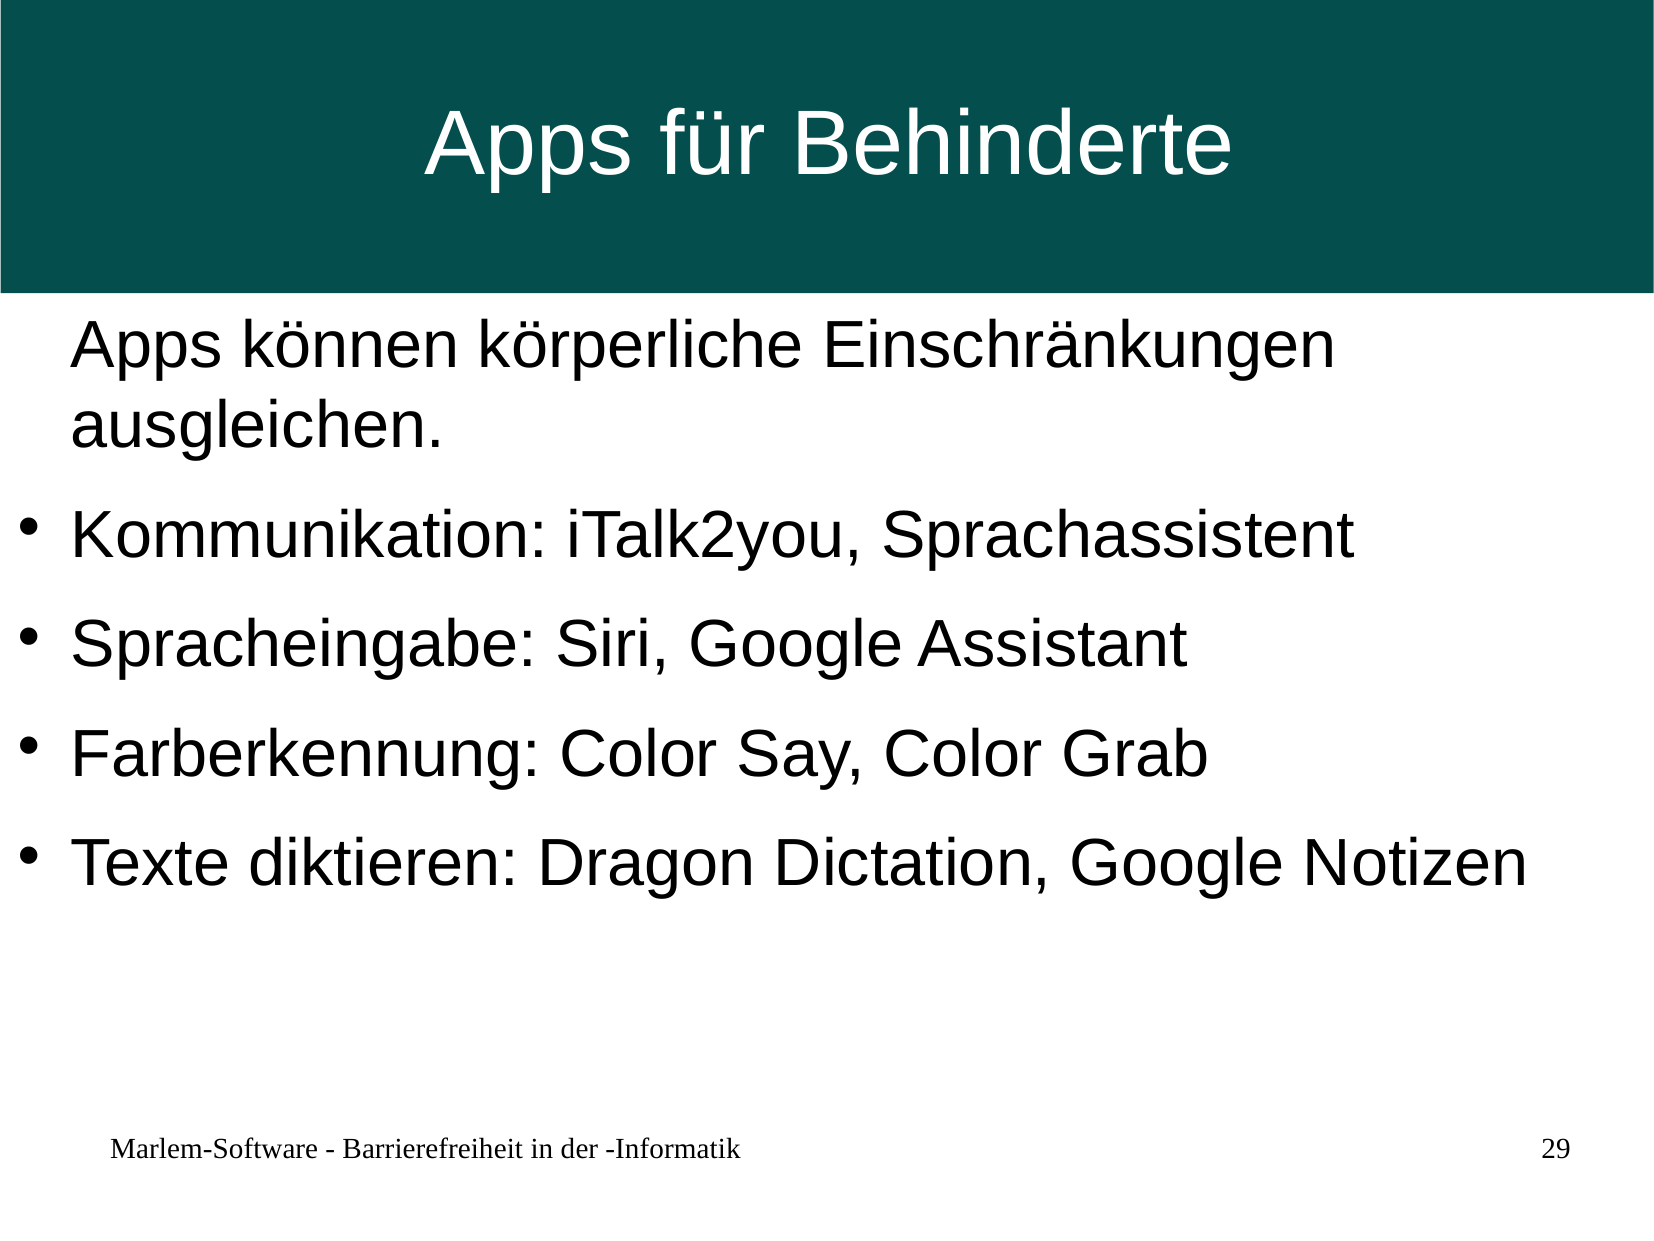

# Apps für Behinderte
Apps können körperliche Einschränkungen ausgleichen.
Kommunikation: iTalk2you, Sprachassistent
Spracheingabe: Siri, Google Assistant
Farberkennung: Color Say, Color Grab
Texte diktieren: Dragon Dictation, Google Notizen
Marlem-Software - Barrierefreiheit in der -Informatik
29